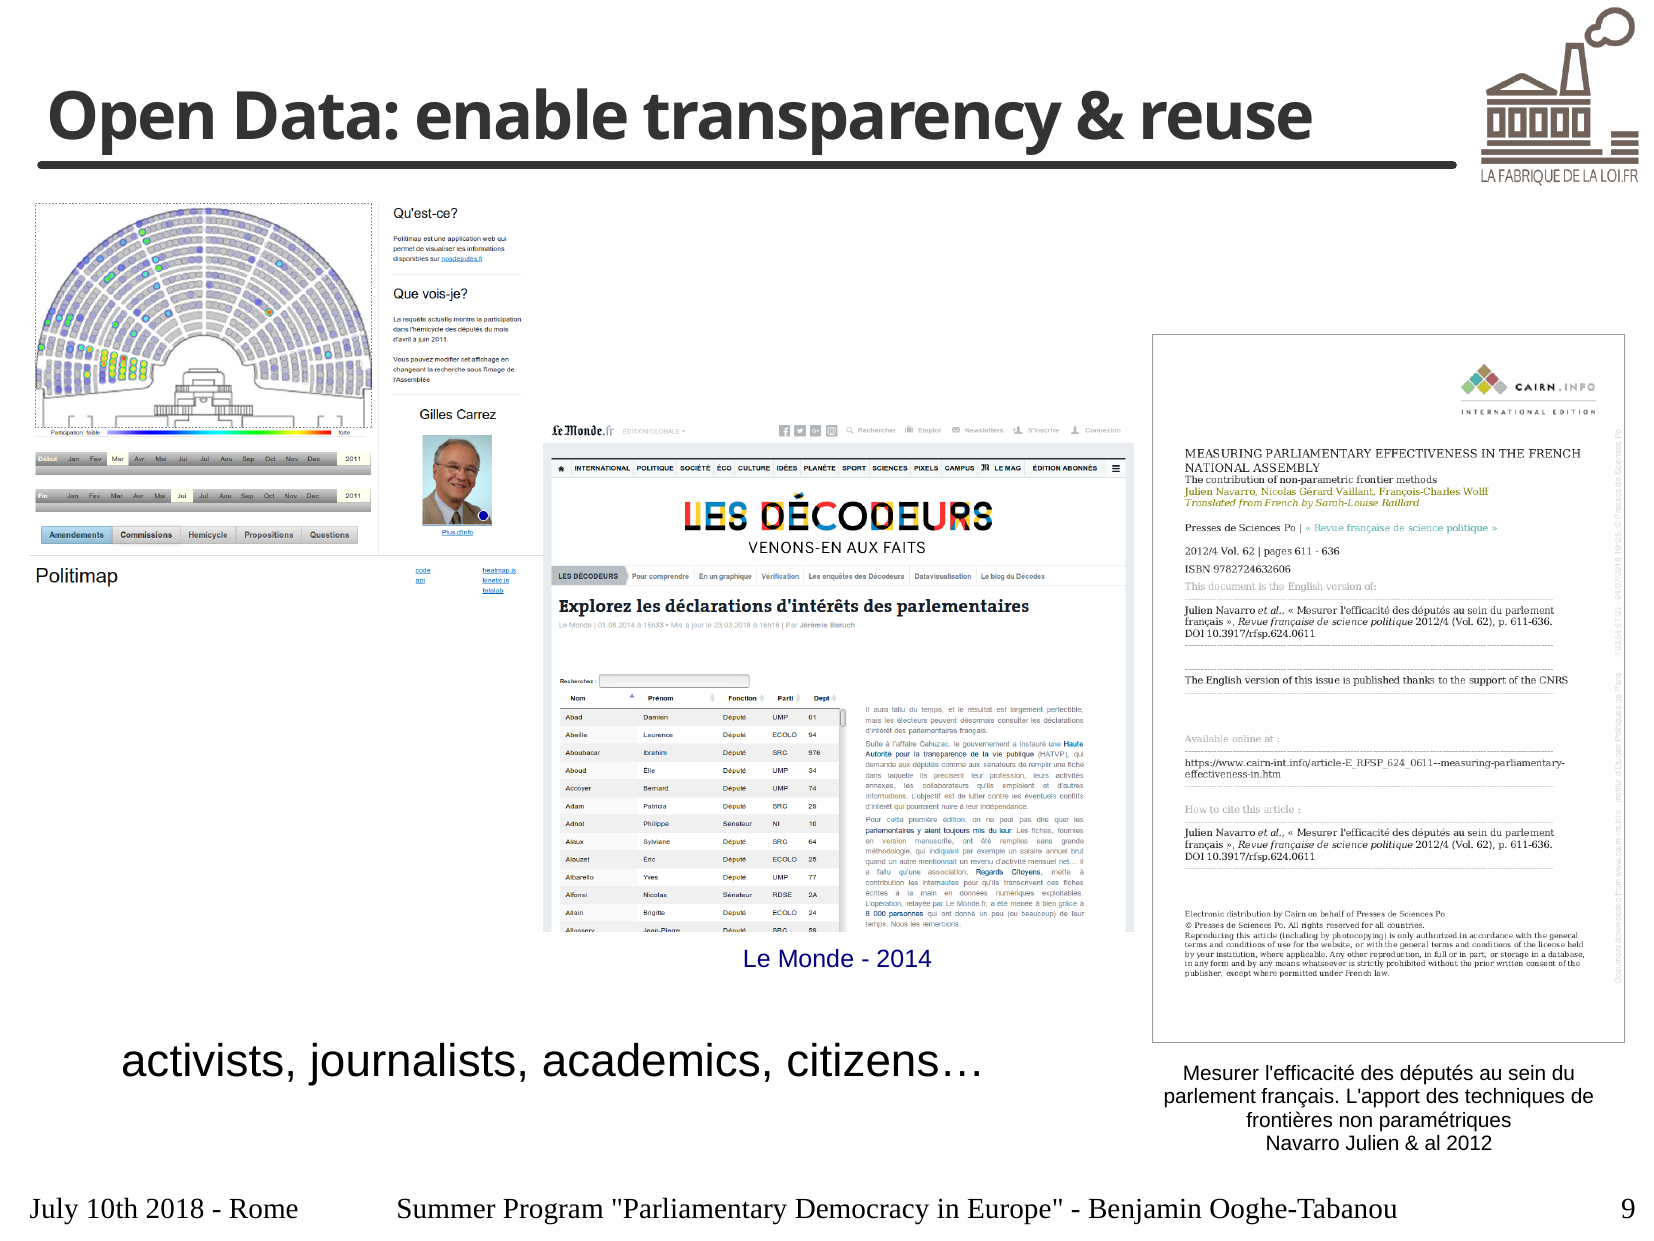

# Open Data: enable transparency & reuse
Le Monde - 2014
activists, journalists, academics, citizens…
Mesurer l'efficacité des députés au sein du parlement français. L'apport des techniques de frontières non paramétriques
Navarro Julien & al 2012
July 10th 2018 - Rome
Summer Program "Parliamentary Democracy in Europe" - Benjamin Ooghe-Tabanou
9